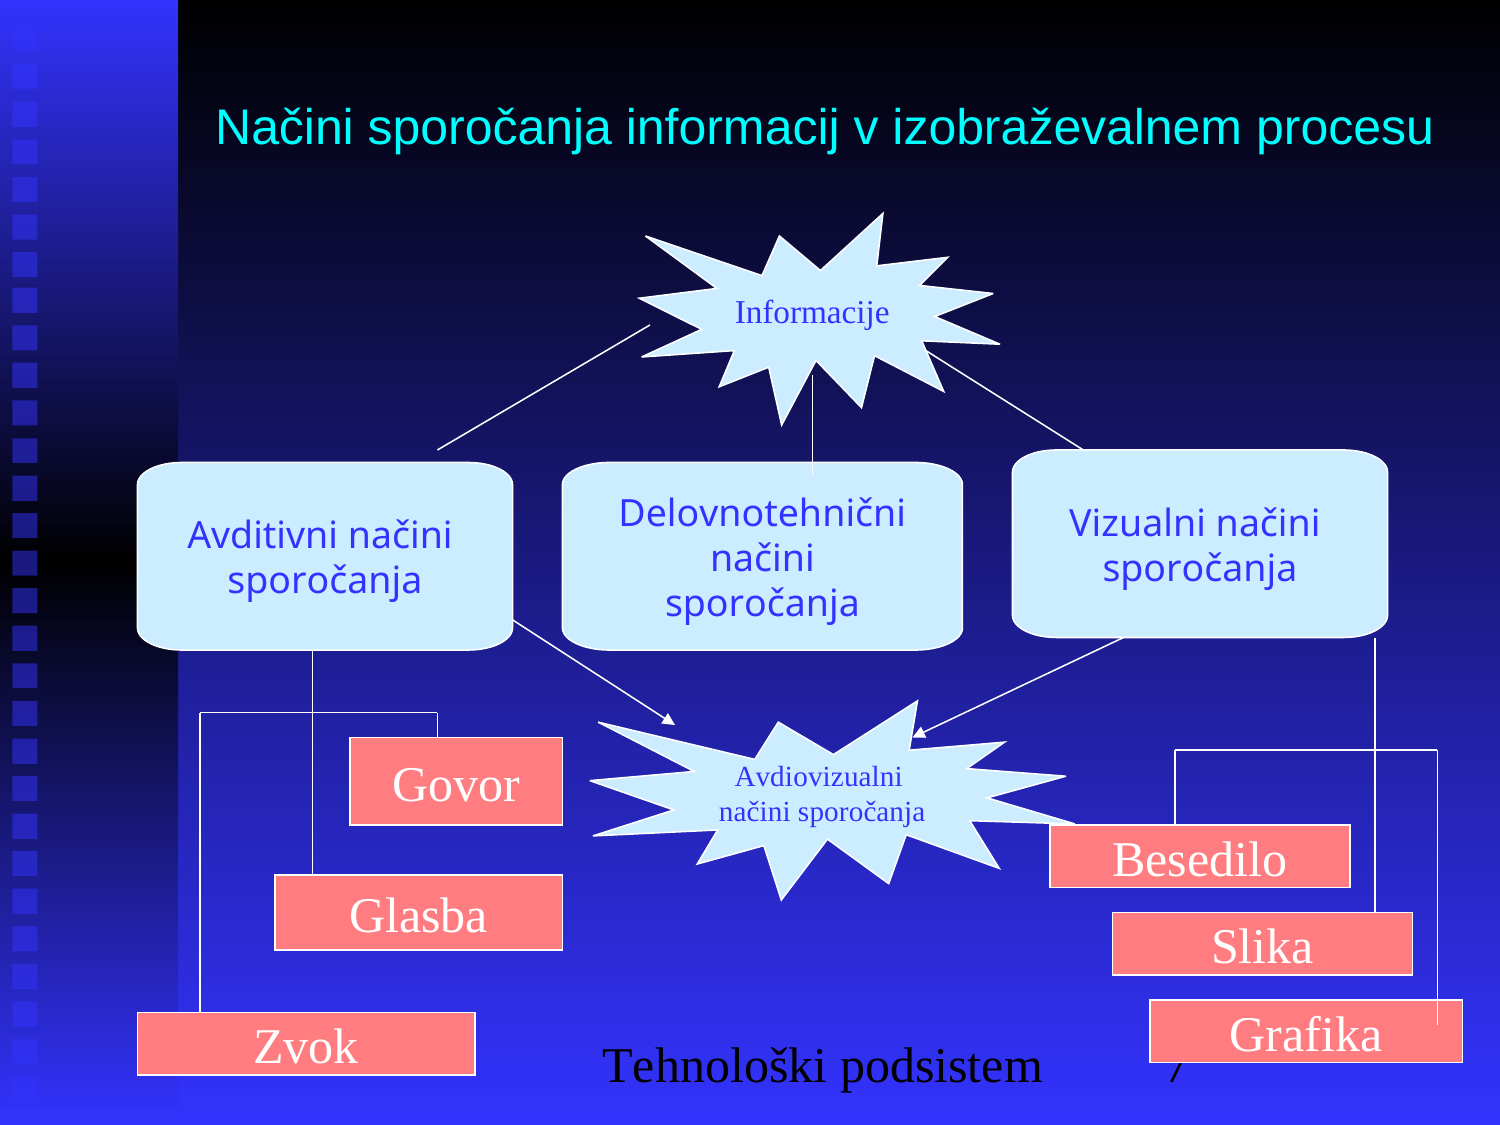

# Načini sporočanja informacij v izobraževalnem procesu
Informacije
Vizualni načini
sporočanja
Avditivni načini
sporočanja
Delovnotehnični
 načini
sporočanja
Avdiovizualni
načini sporočanja
Govor
Besedilo
Glasba
Slika
Grafika
Zvok
Tehnološki podsistem
7